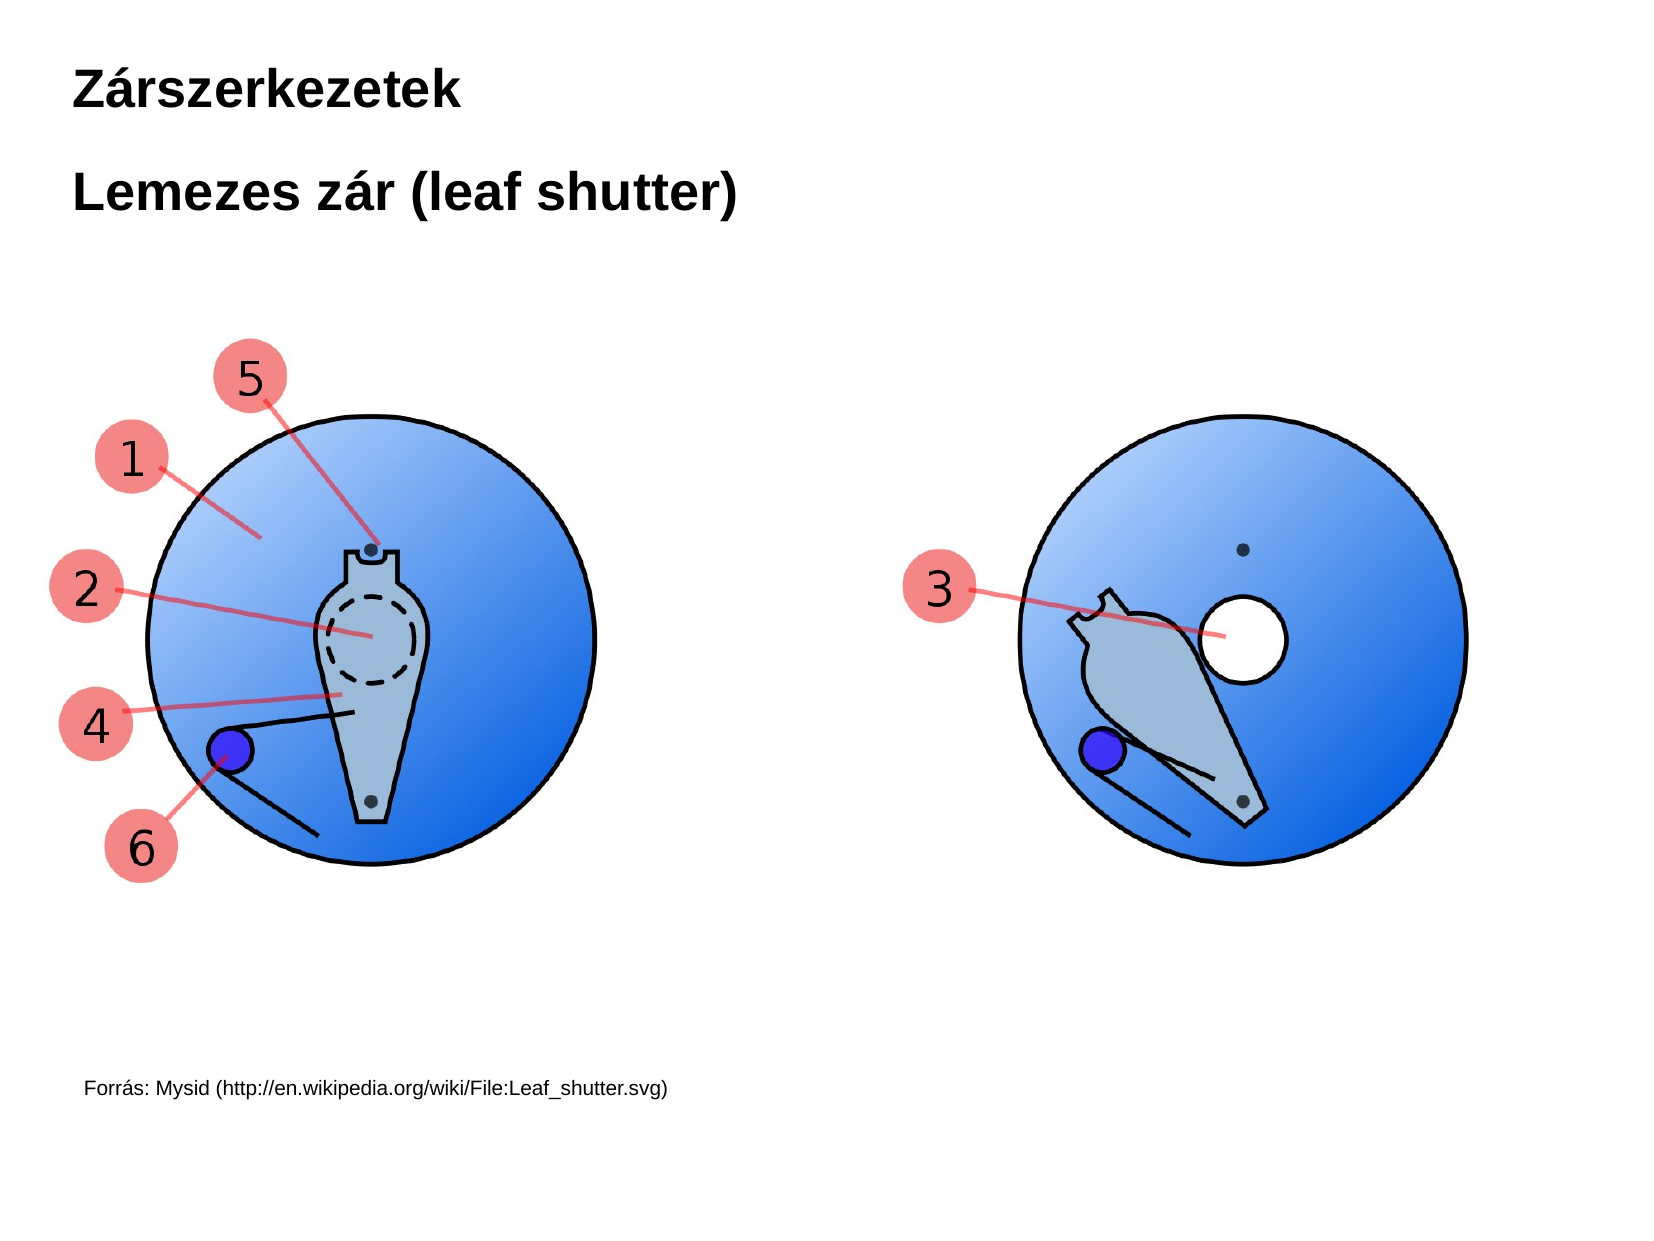

Zárszerkezetek
Lemezes zár (leaf shutter)
Forrás: Mysid (http://en.wikipedia.org/wiki/File:Leaf_shutter.svg)